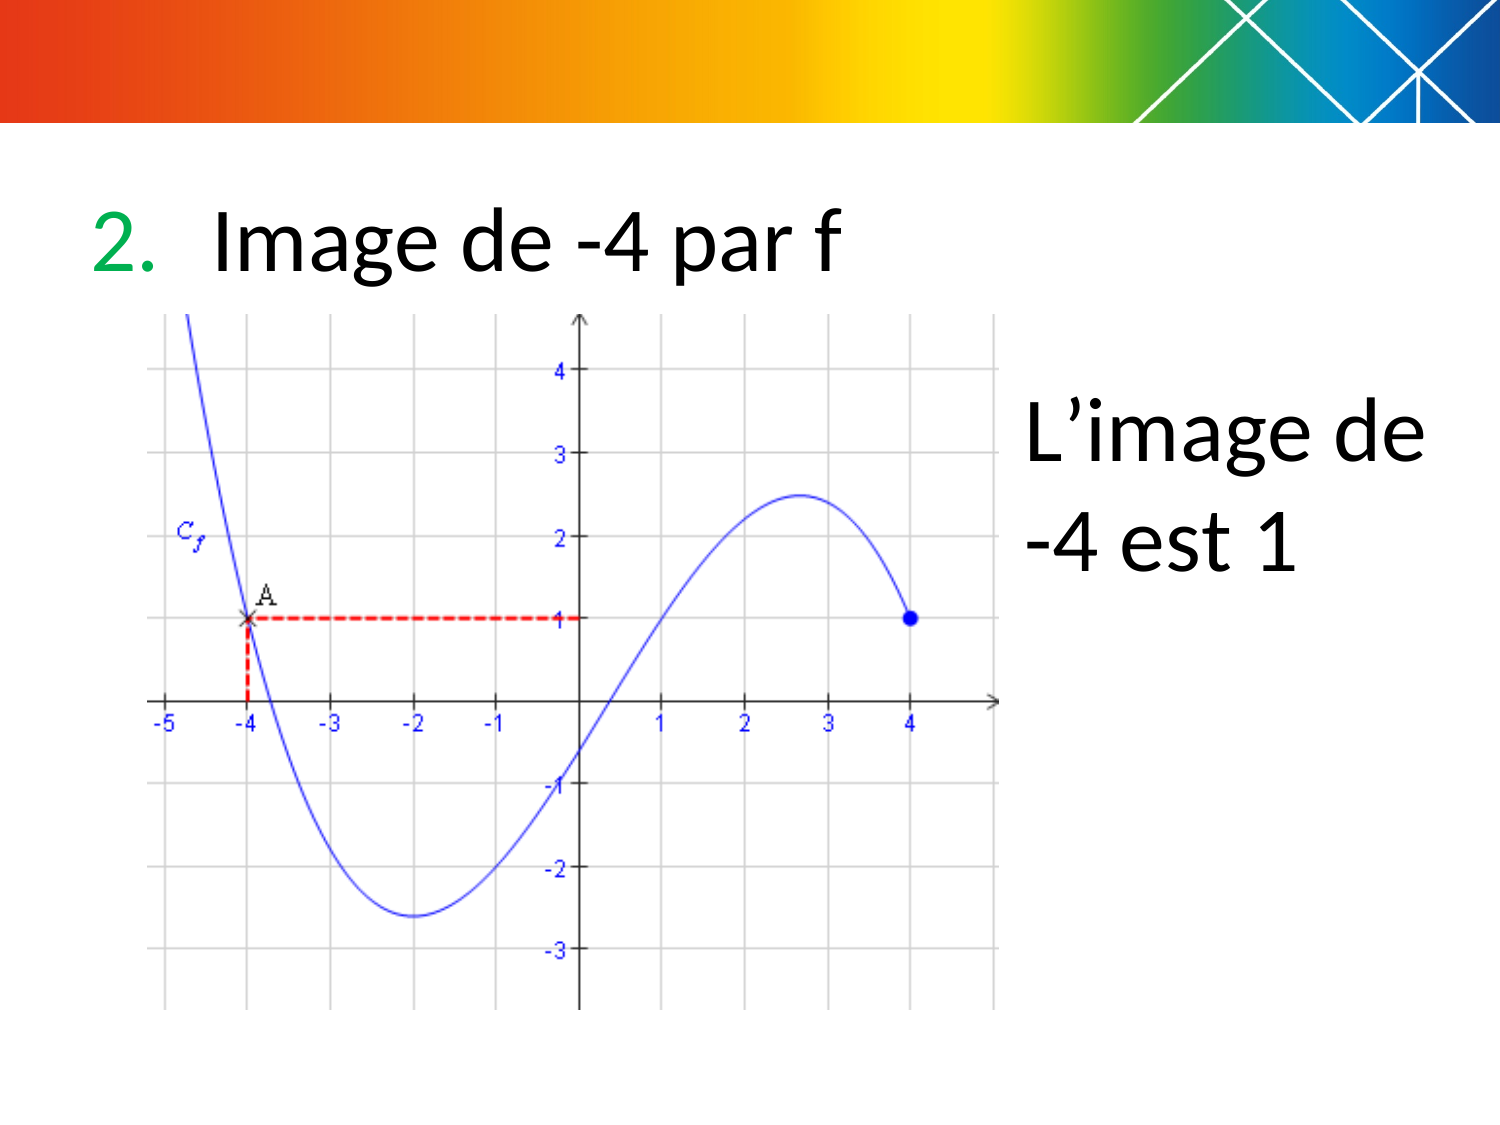

# Image de -4 par f
L’image de -4 est 1